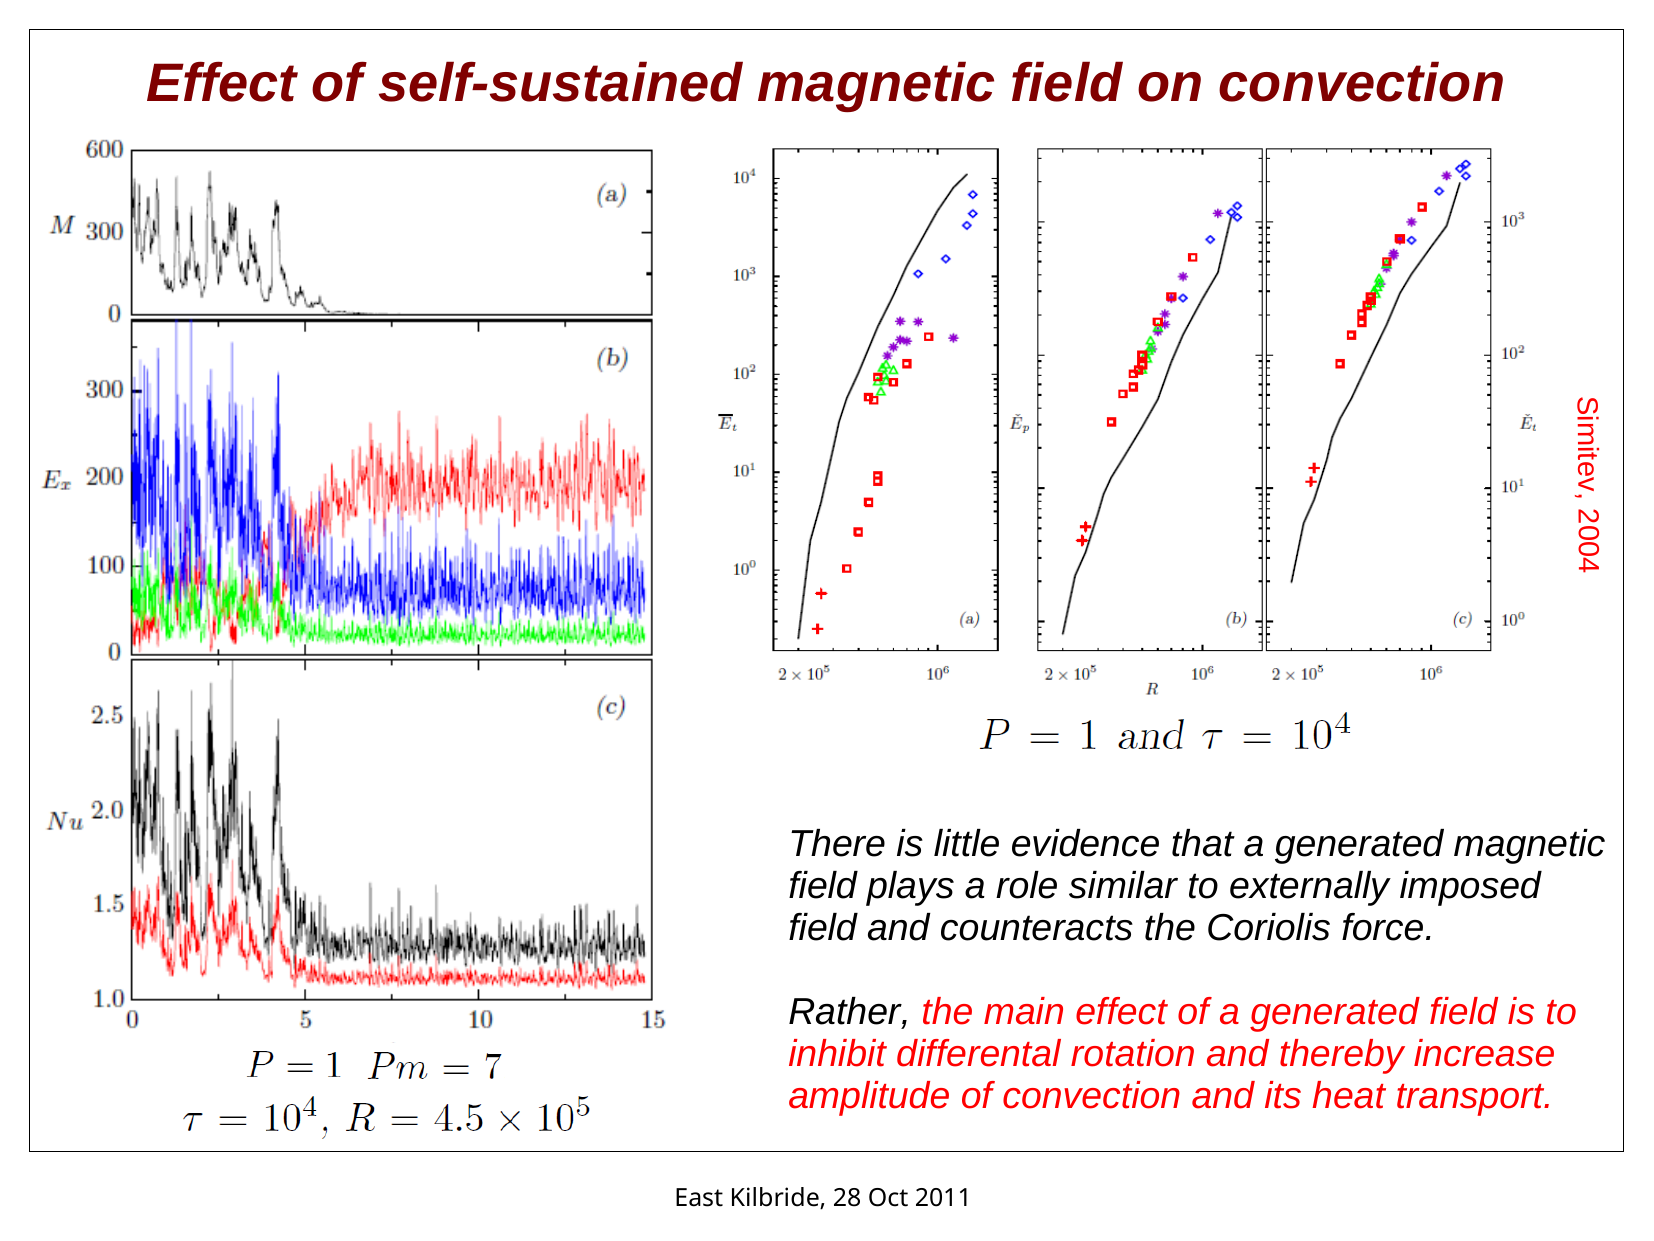

Effect of self-sustained magnetic field on convection
Simitev, 2004
There is little evidence that a generated magnetic field plays a role similar to externally imposed field and counteracts the Coriolis force.
Rather, the main effect of a generated field is to inhibit differental rotation and thereby increase amplitude of convection and its heat transport.
East Kilbride, 28 Oct 2011